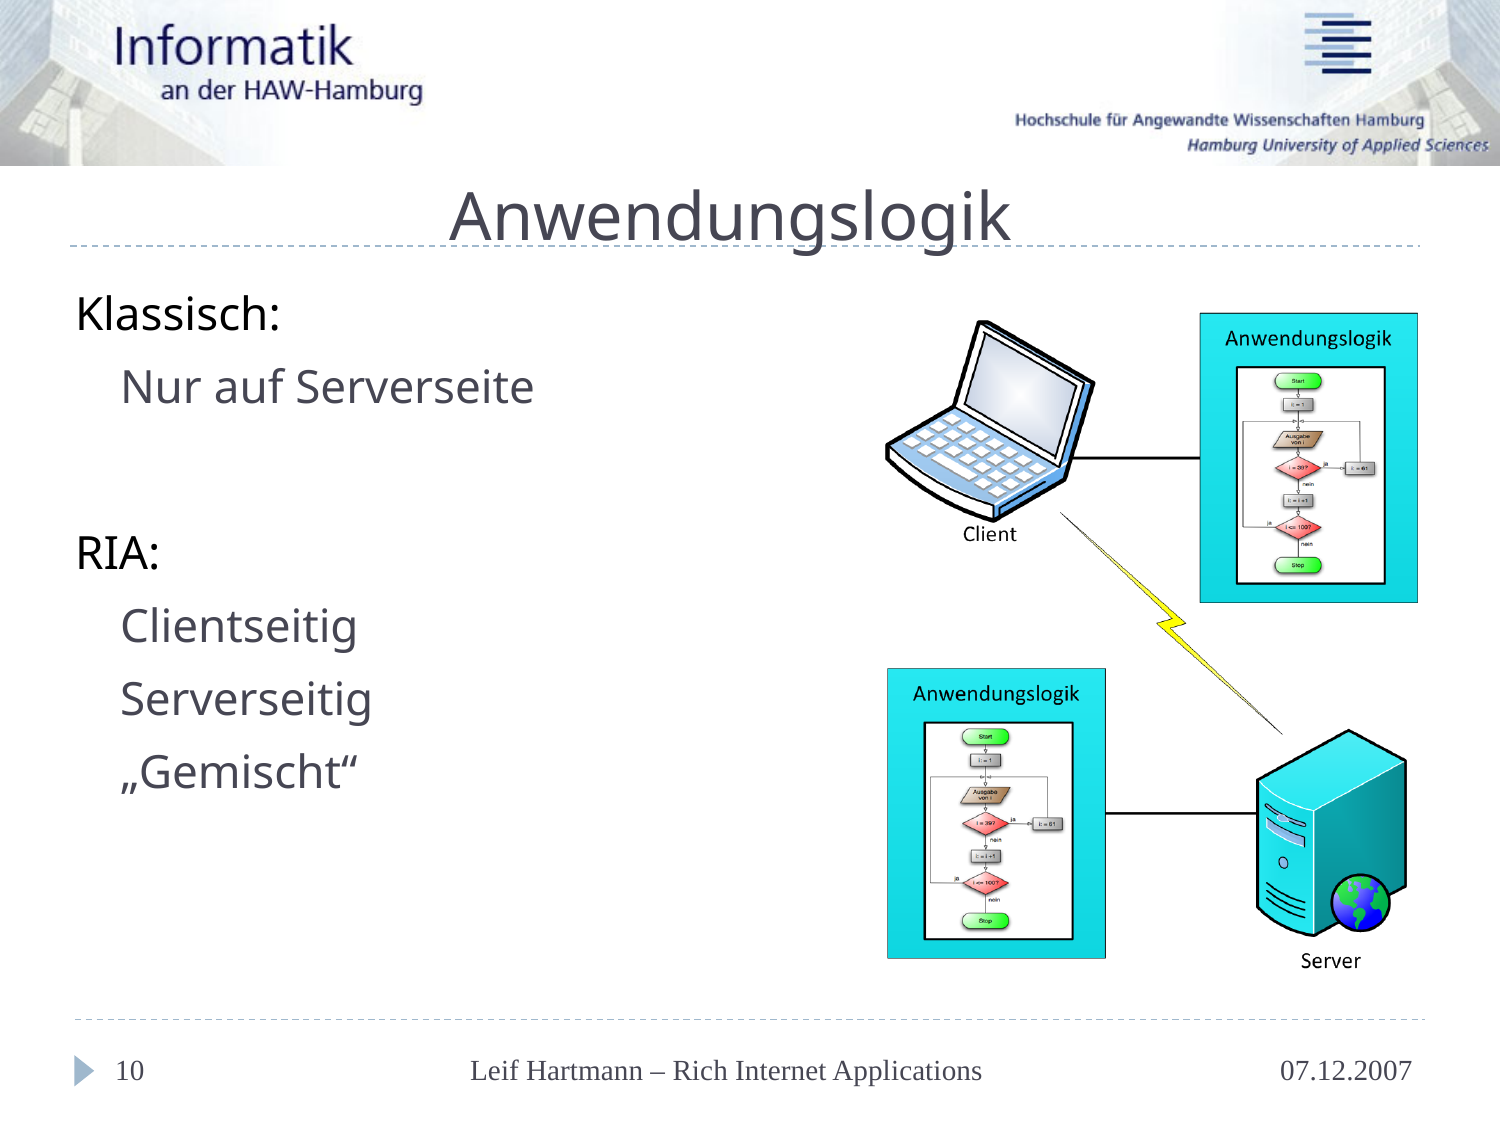

# Anwendungslogik
Klassisch:
Nur auf Serverseite
RIA:
Clientseitig
Serverseitig
„Gemischt“
10
07.12.2007
Leif Hartmann - Rich Internet Applications